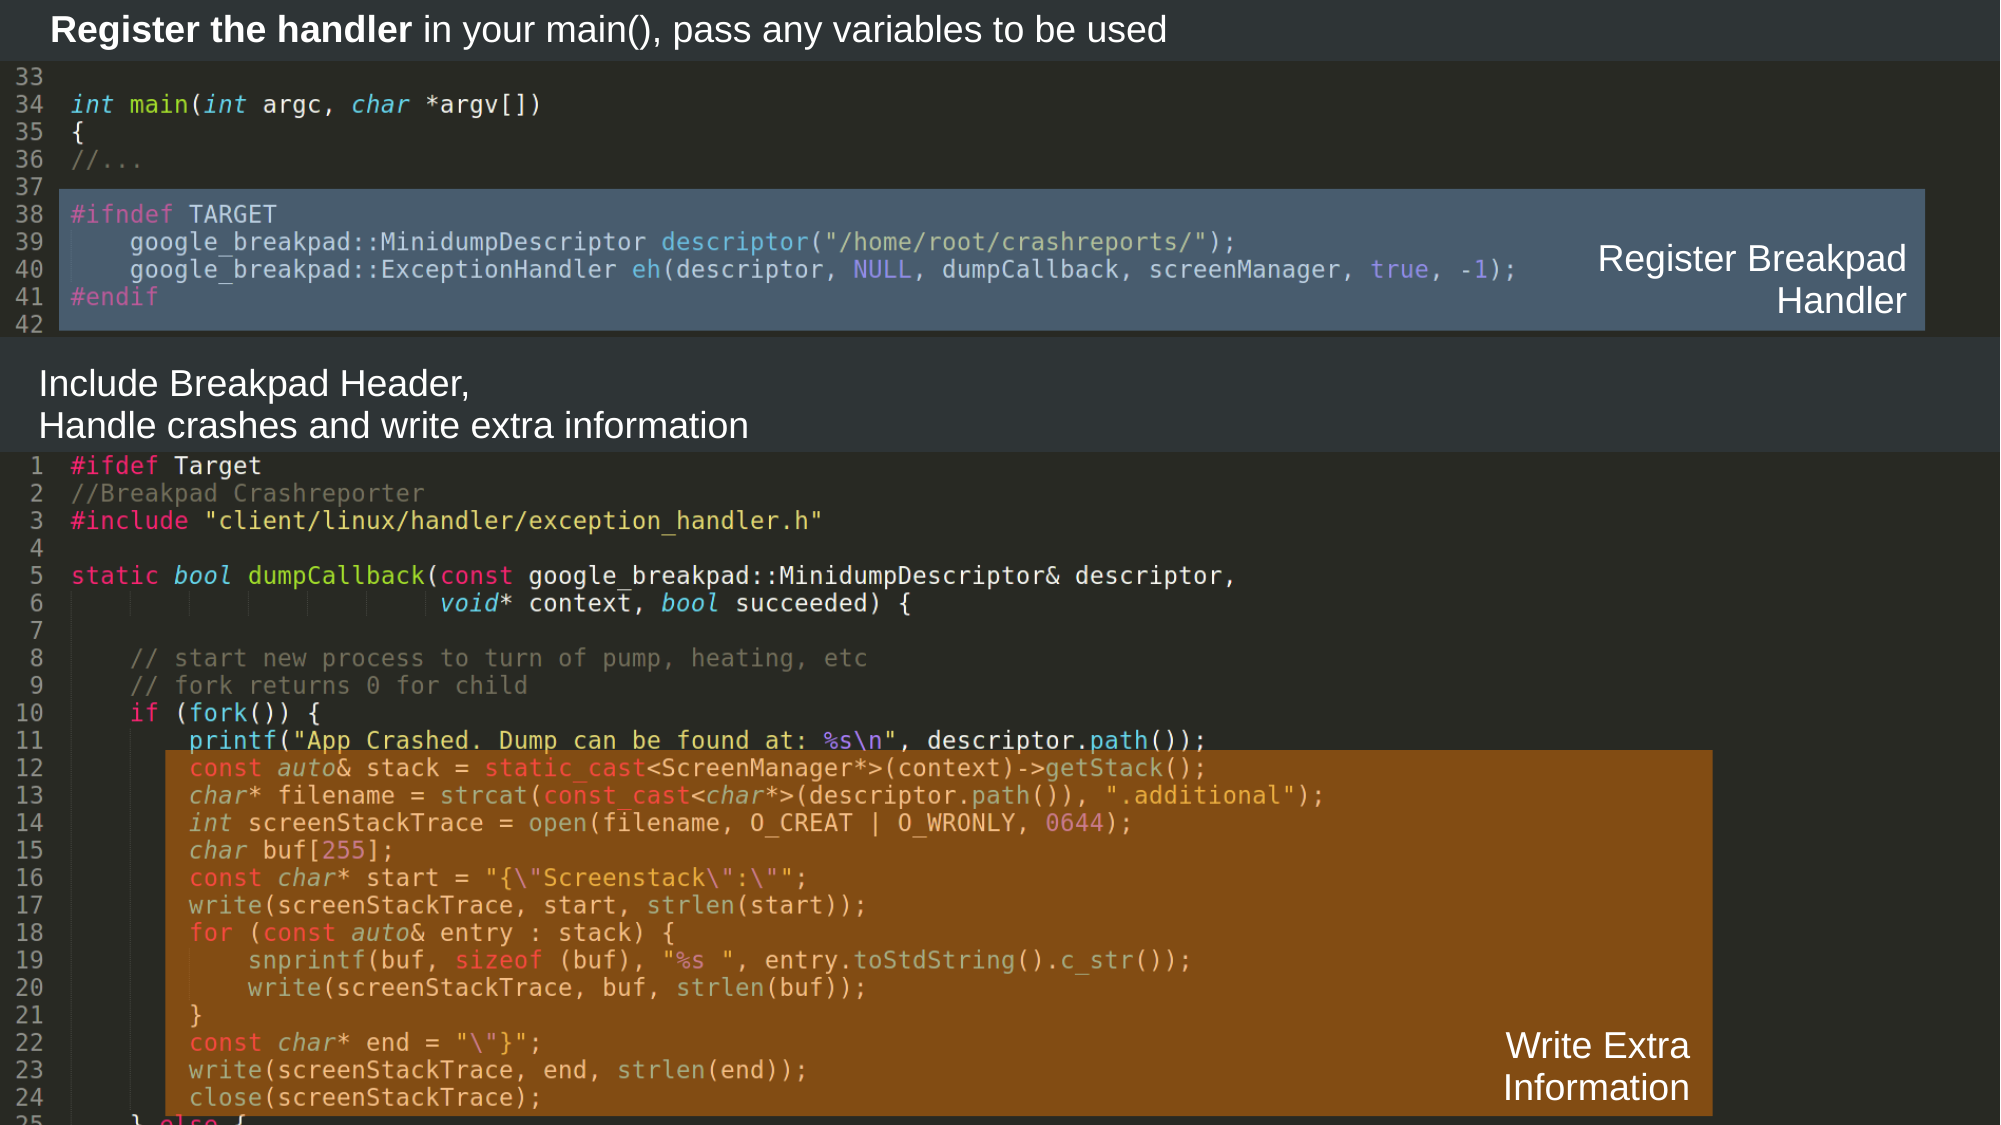

Register the handler in your main(), pass any variables to be used
Register Breakpad
Handler
#
Include Breakpad Header,
Handle crashes and write extra information
Write Extra Information